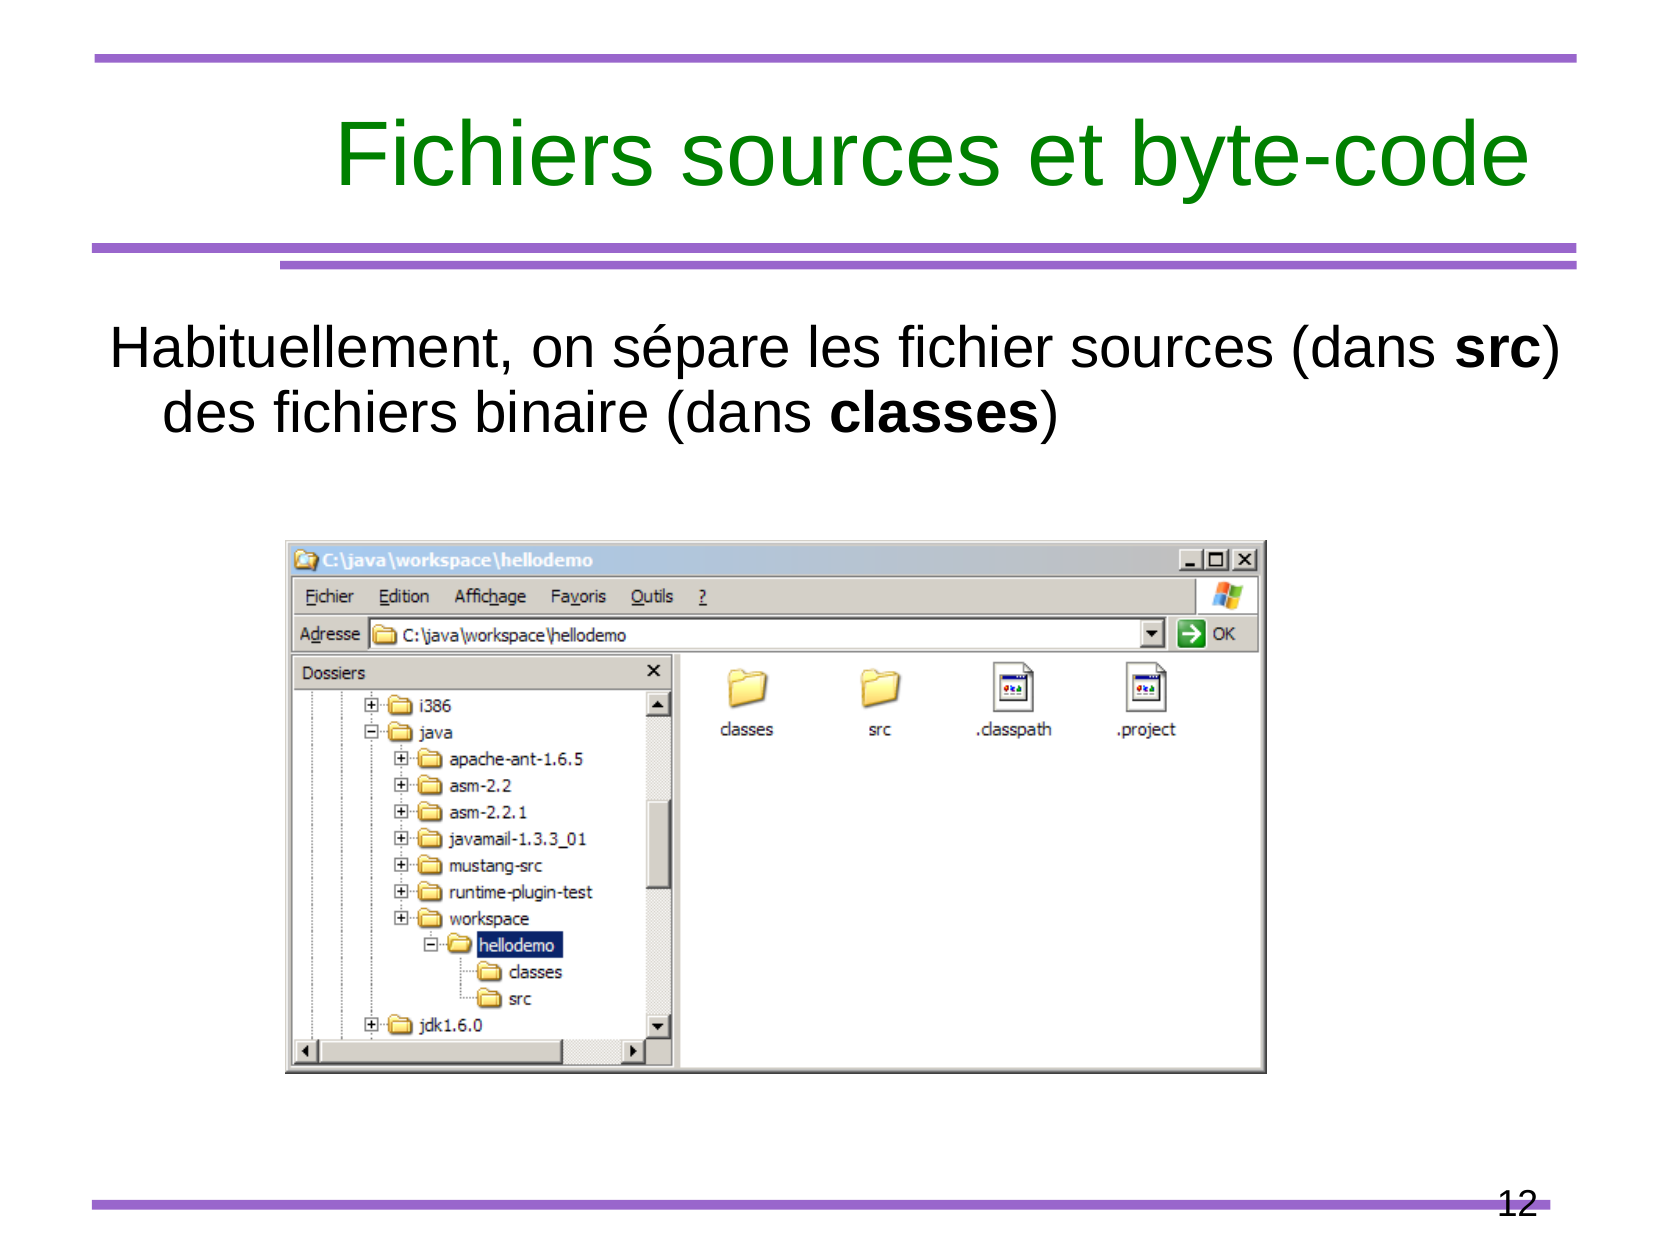

# Fichiers sources et byte-code
Habituellement, on sépare les fichier sources (dans src) des fichiers binaire (dans classes)